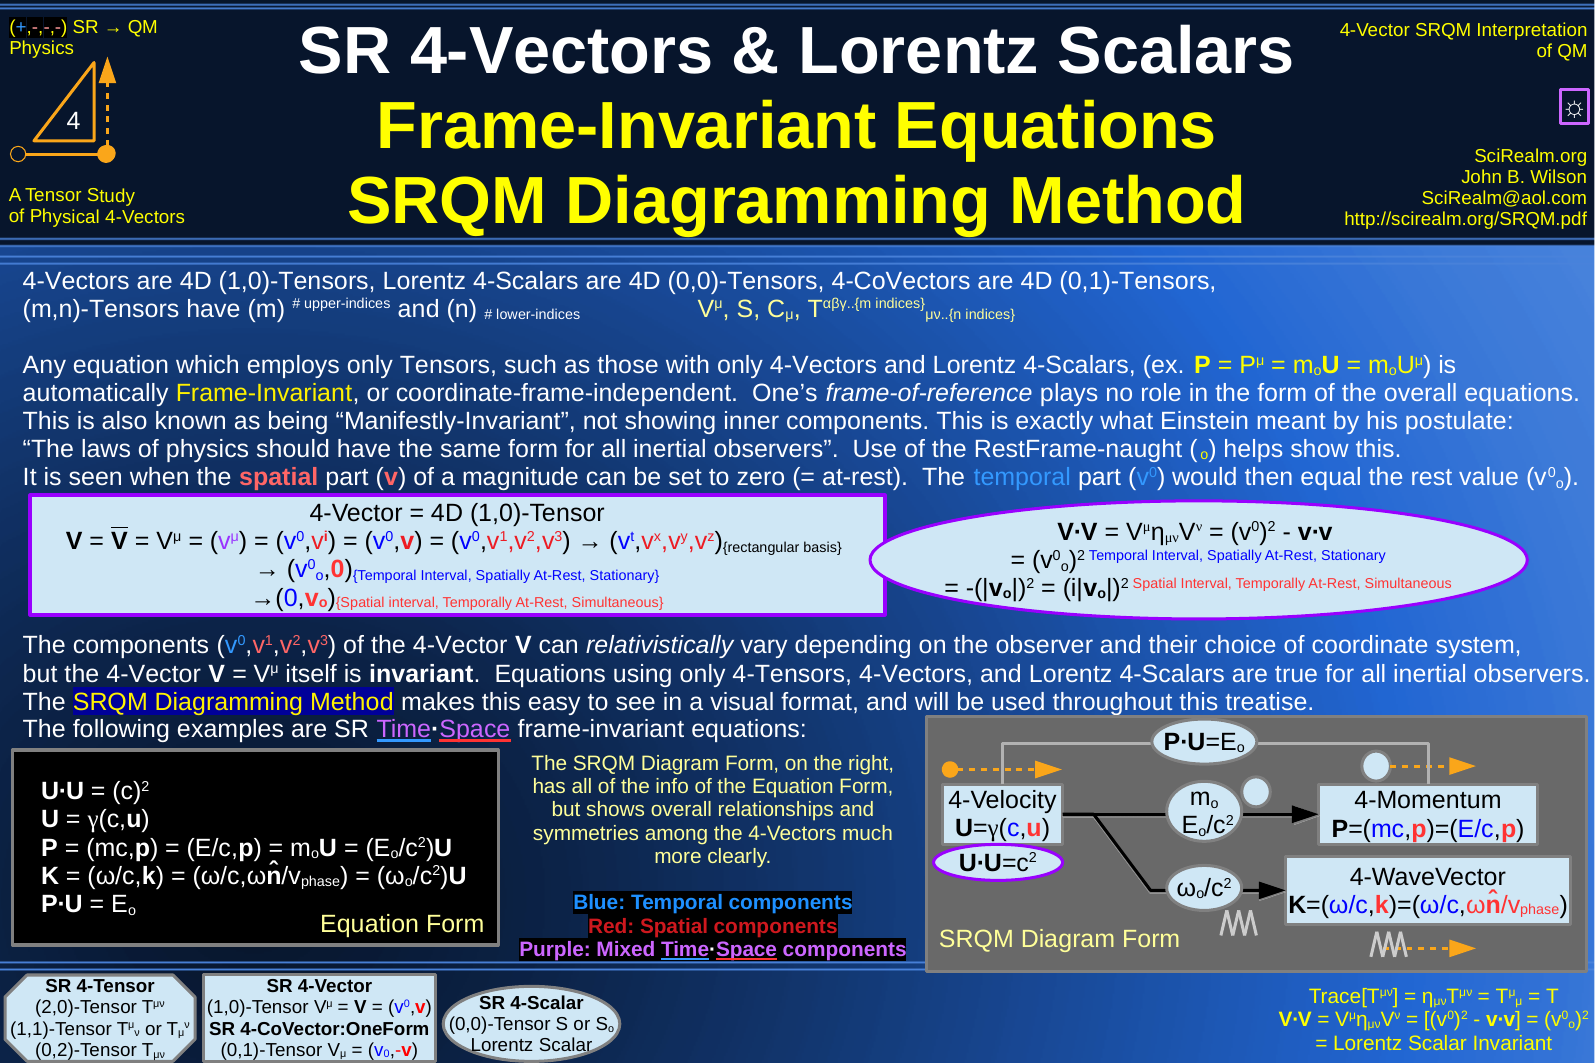

(+,-,-,-) SR → QM
Physics
A Tensor Study
of Physical 4-Vectors
4-Vector SRQM Interpretation
of QM
SciRealm.org
John B. Wilson
SciRealm@aol.com
http://scirealm.org/SRQM.pdf
SR 4-Vectors & Lorentz Scalars
Frame-Invariant Equations
SRQM Diagramming Method
4
☼
# 4-Vectors are 4D (1,0)-Tensors, Lorentz 4-Scalars are 4D (0,0)-Tensors, 4-CoVectors are 4D (0,1)-Tensors, (m,n)-Tensors have (m) # upper-indices and (n) # lower-indices		Vμ, S, Cμ, Tαβγ..{m indices}μν..{n indices} Any equation which employs only Tensors, such as those with only 4-Vectors and Lorentz 4-Scalars, (ex. P = Pμ = moU = moUμ) is automatically Frame-Invariant, or coordinate-frame-independent. One’s frame-of-reference plays no role in the form of the overall equations. This is also known as being “Manifestly-Invariant”, not showing inner components. This is exactly what Einstein meant by his postulate: “The laws of physics should have the same form for all inertial observers”. Use of the RestFrame-naught (o) helps show this. It is seen when the spatial part (v) of a magnitude can be set to zero (= at-rest). The temporal part (v0) would then equal the rest value (v0o). The components (v0,v1,v2,v3) of the 4-Vector V can relativistically vary depending on the observer and their choice of coordinate system, but the 4-Vector V = Vμ itself is invariant. Equations using only 4-Tensors, 4-Vectors, and Lorentz 4-Scalars are true for all inertial observers. The SRQM Diagramming Method makes this easy to see in a visual format, and will be used throughout this treatise. The following examples are SR Time·Space frame-invariant equations:
4-Vector = 4D (1,0)-Tensor
V = V = Vμ = (vμ) = (v0,vi) = (v0,v) = (v0,v1,v2,v3) → (vt,vx,vy,vz){rectangular basis}
→ (v0o,0){Temporal Interval, Spatially At-Rest, Stationary}
→(0,vo){Spatial interval, Temporally At-Rest, Simultaneous}
V∙V = VμημνVν = (v0)2 - v∙v
= (v0o)2 Temporal Interval, Spatially At-Rest, Stationary
= -(|vo|)2 = (i|vo|)2 Spatial Interval, Temporally At-Rest, Simultaneous
P∙U=Eo
The SRQM Diagram Form, on the right, has all of the info of the Equation Form, but shows overall relationships and symmetries among the 4-Vectors much more clearly.
Blue: Temporal components
Red: Spatial components
Purple: Mixed Time·Space components
 U∙U = (c)2
 U = γ(c,u)
 P = (mc,p) = (E/c,p) = moU = (Eo/c2)U
 K = (ω/c,k) = (ω/c,ωn̂/vphase) = (ωo/c2)U
 P∙U = Eo
mo
 Eo/c2
4-Velocity
U=γ(c,u)
4-Momentum
P=(mc,p)=(E/c,p)
U∙U=c2
4-WaveVector
K=(ω/c,k)=(ω/c,ωn̂/vphase)
ωo/c2
Equation Form
SRQM Diagram Form
SR 4-Tensor
(2,0)-Tensor Tμν
(1,1)-Tensor Tμν or Tμν
(0,2)-Tensor Tμν
SR 4-Vector
(1,0)-Tensor Vμ = V = (v0,v)
SR 4-CoVector:OneForm
(0,1)-Tensor Vμ = (v0,-v)
Trace[Tμν] = ημνTμν = Tμμ = T
V∙V = VμημνVν = [(v0)2 - v∙v] = (v0o)2
= Lorentz Scalar Invariant
SR 4-Scalar
(0,0)-Tensor S or So
Lorentz Scalar